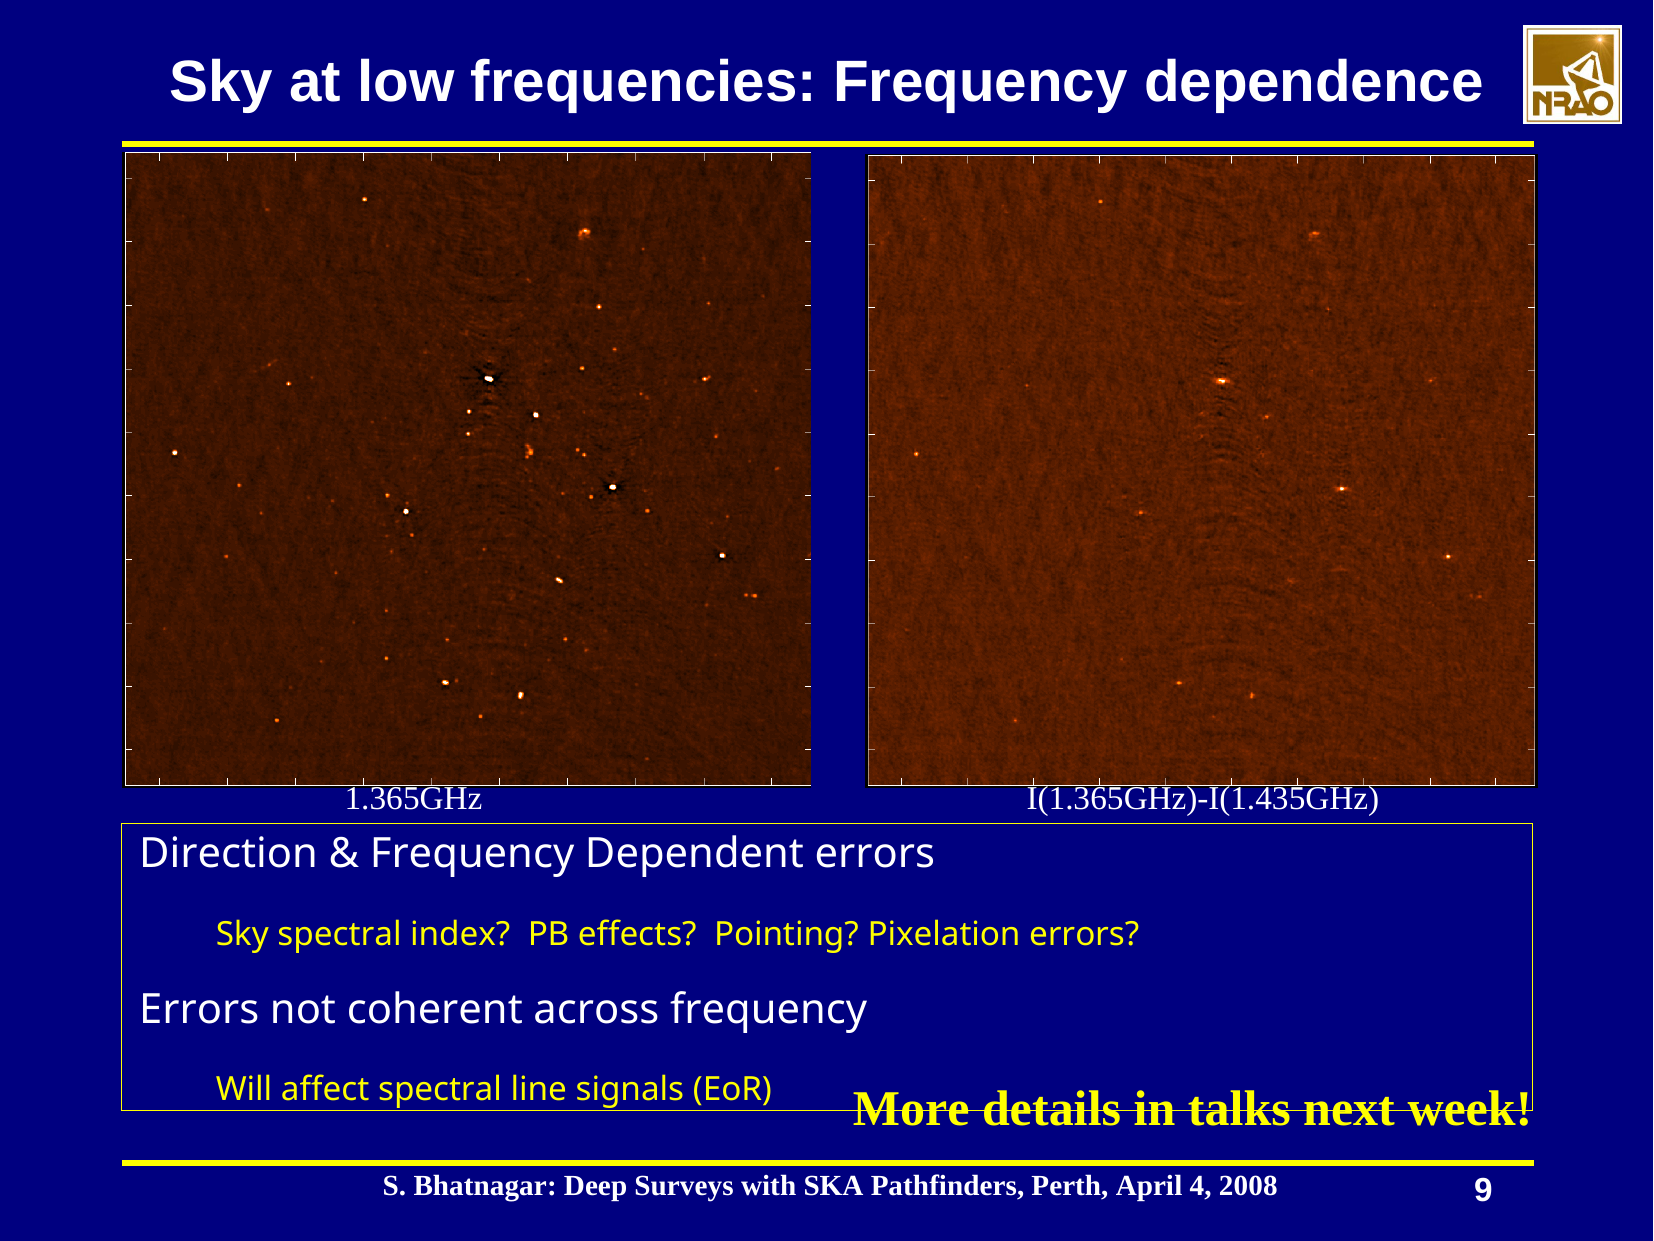

# Sky at low frequencies: Frequency dependence
1.365GHz I(1.365GHz)-I(1.435GHz)
Direction & Frequency Dependent errors
Sky spectral index? PB effects? Pointing? Pixelation errors?
Errors not coherent across frequency
Will affect spectral line signals (EoR)
More details in talks next week!